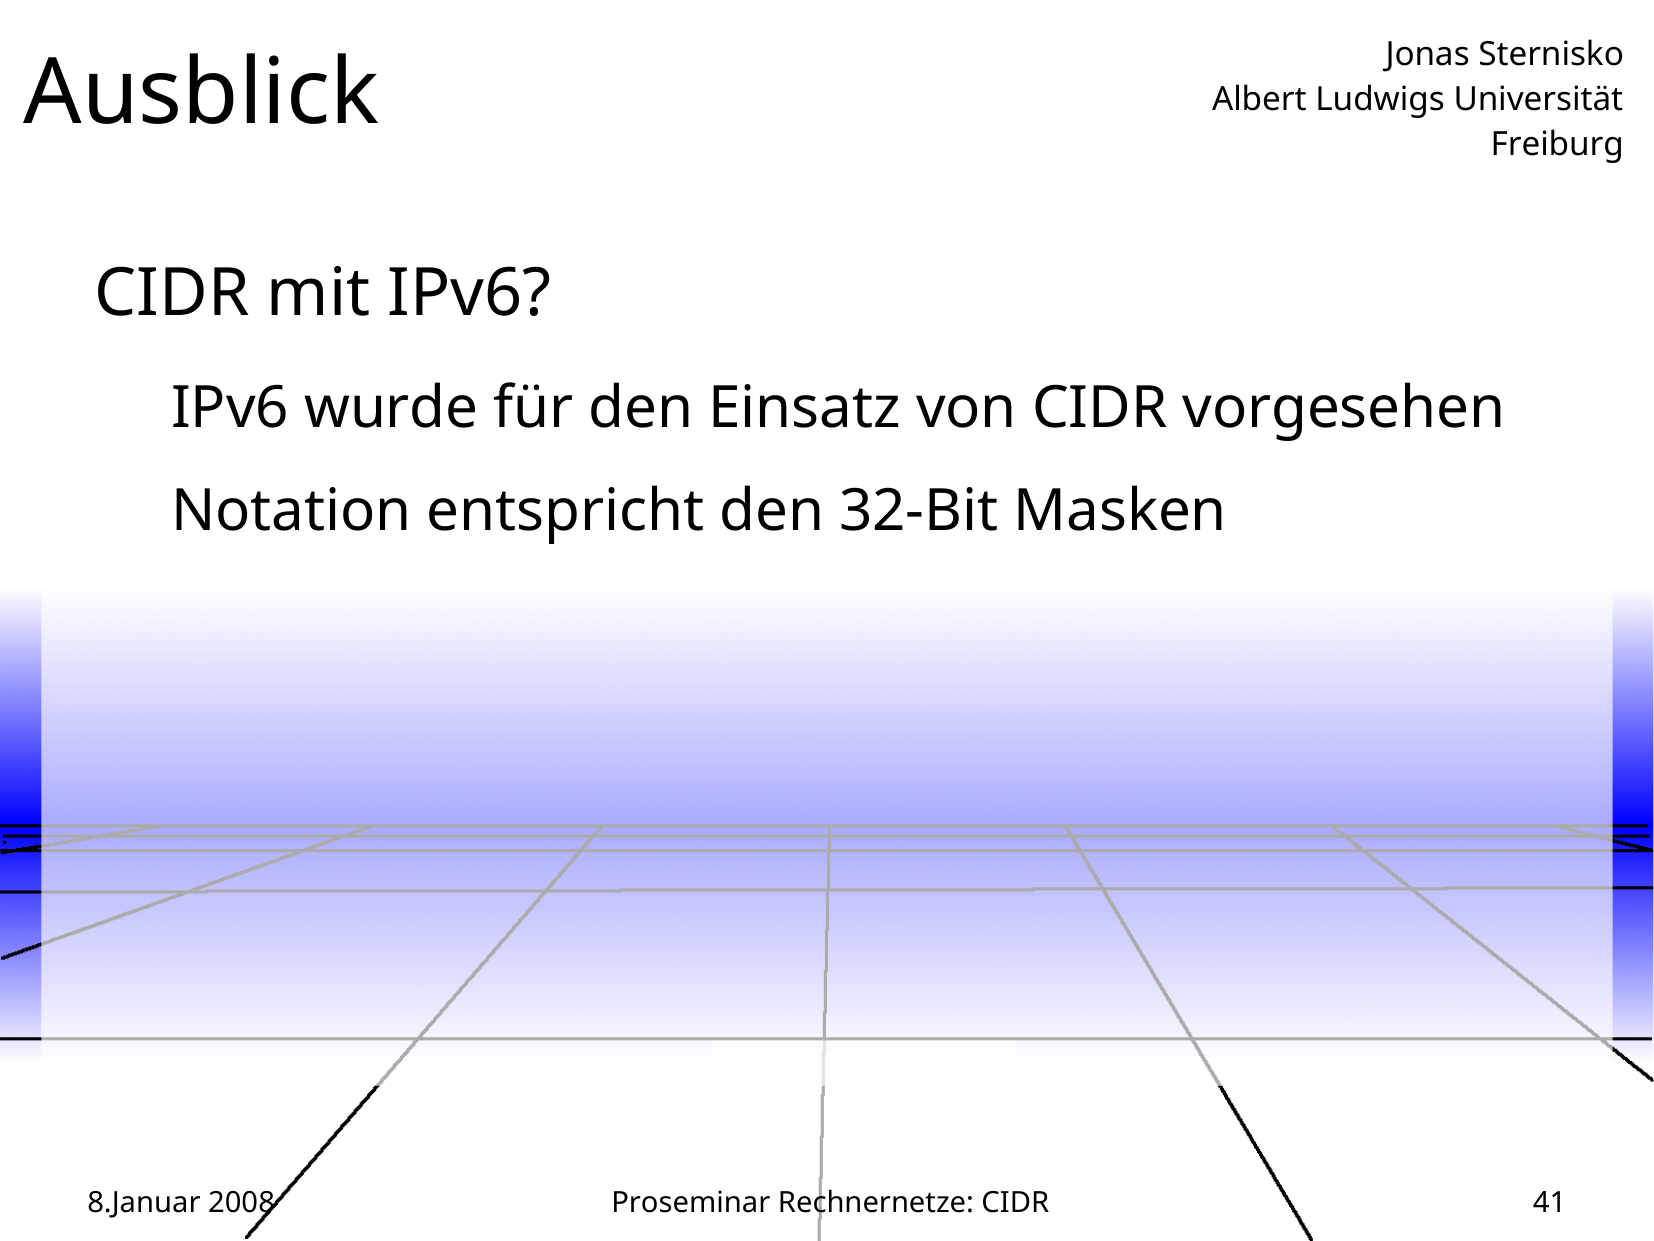

# Ausblick
CIDR mit IPv6?
IPv6 wurde für den Einsatz von CIDR vorgesehen
Notation entspricht den 32-Bit Masken
8.Januar 2008
Proseminar Rechnernetze: CIDR
41